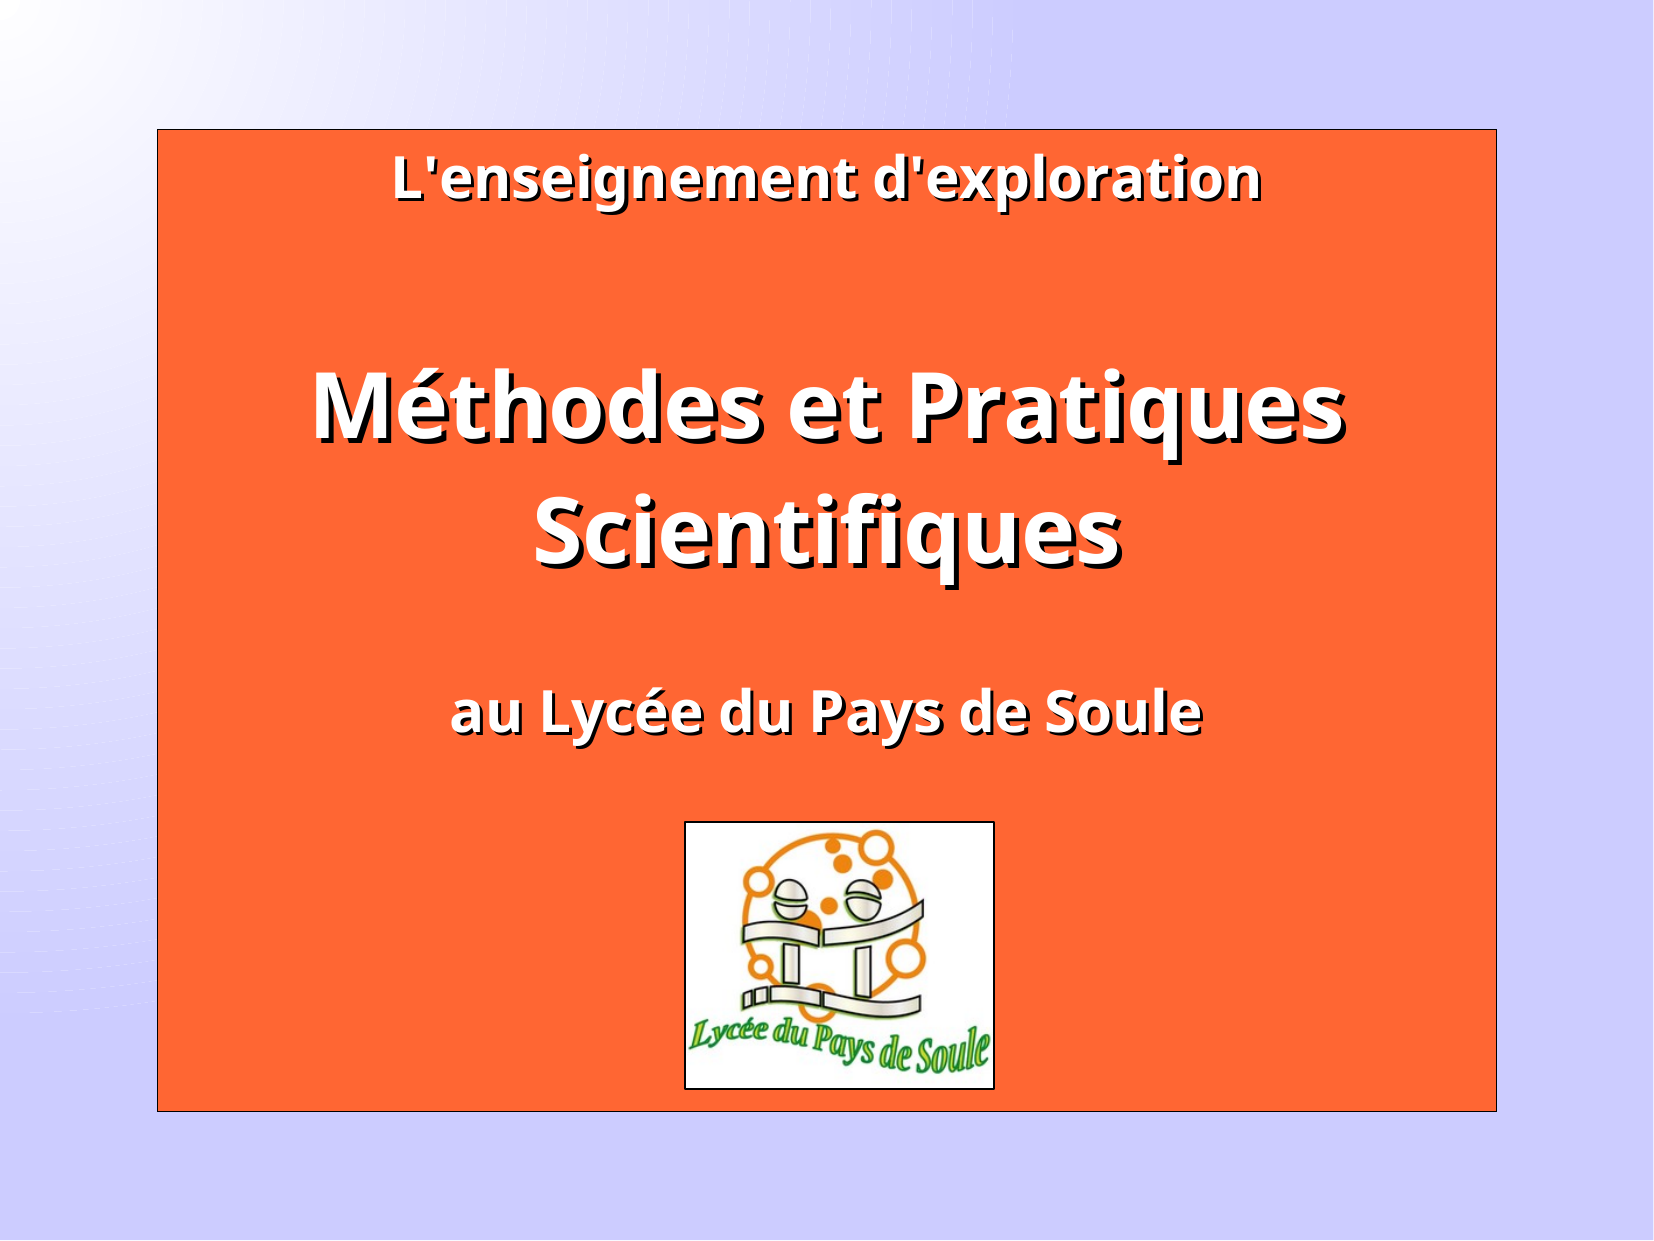

L'enseignement d'exploration
Méthodes et Pratiques Scientifiques
au Lycée du Pays de Soule